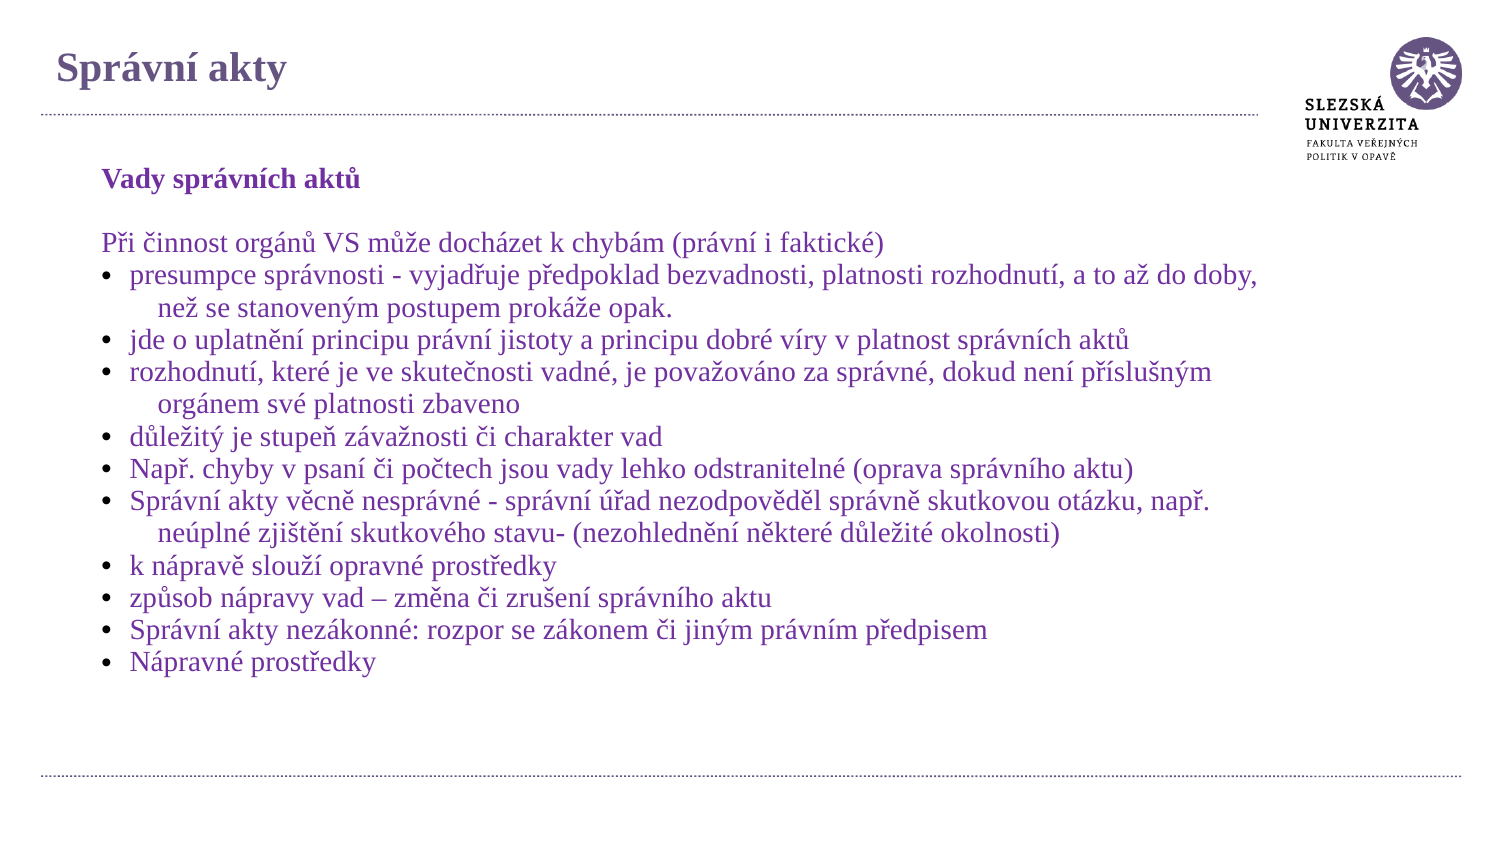

# Správní akty
Vady správních aktů
Při činnost orgánů VS může docházet k chybám (právní i faktické)
presumpce správnosti - vyjadřuje předpoklad bezvadnosti, platnosti rozhodnutí, a to až do doby, než se stanoveným postupem prokáže opak.
jde o uplatnění principu právní jistoty a principu dobré víry v platnost správních aktů
rozhodnutí, které je ve skutečnosti vadné, je považováno za správné, dokud není příslušným orgánem své platnosti zbaveno
důležitý je stupeň závažnosti či charakter vad
Např. chyby v psaní či počtech jsou vady lehko odstranitelné (oprava správního aktu)
Správní akty věcně nesprávné - správní úřad nezodpověděl správně skutkovou otázku, např. neúplné zjištění skutkového stavu- (nezohlednění některé důležité okolnosti)
k nápravě slouží opravné prostředky
způsob nápravy vad – změna či zrušení správního aktu
Správní akty nezákonné: rozpor se zákonem či jiným právním předpisem
Nápravné prostředky